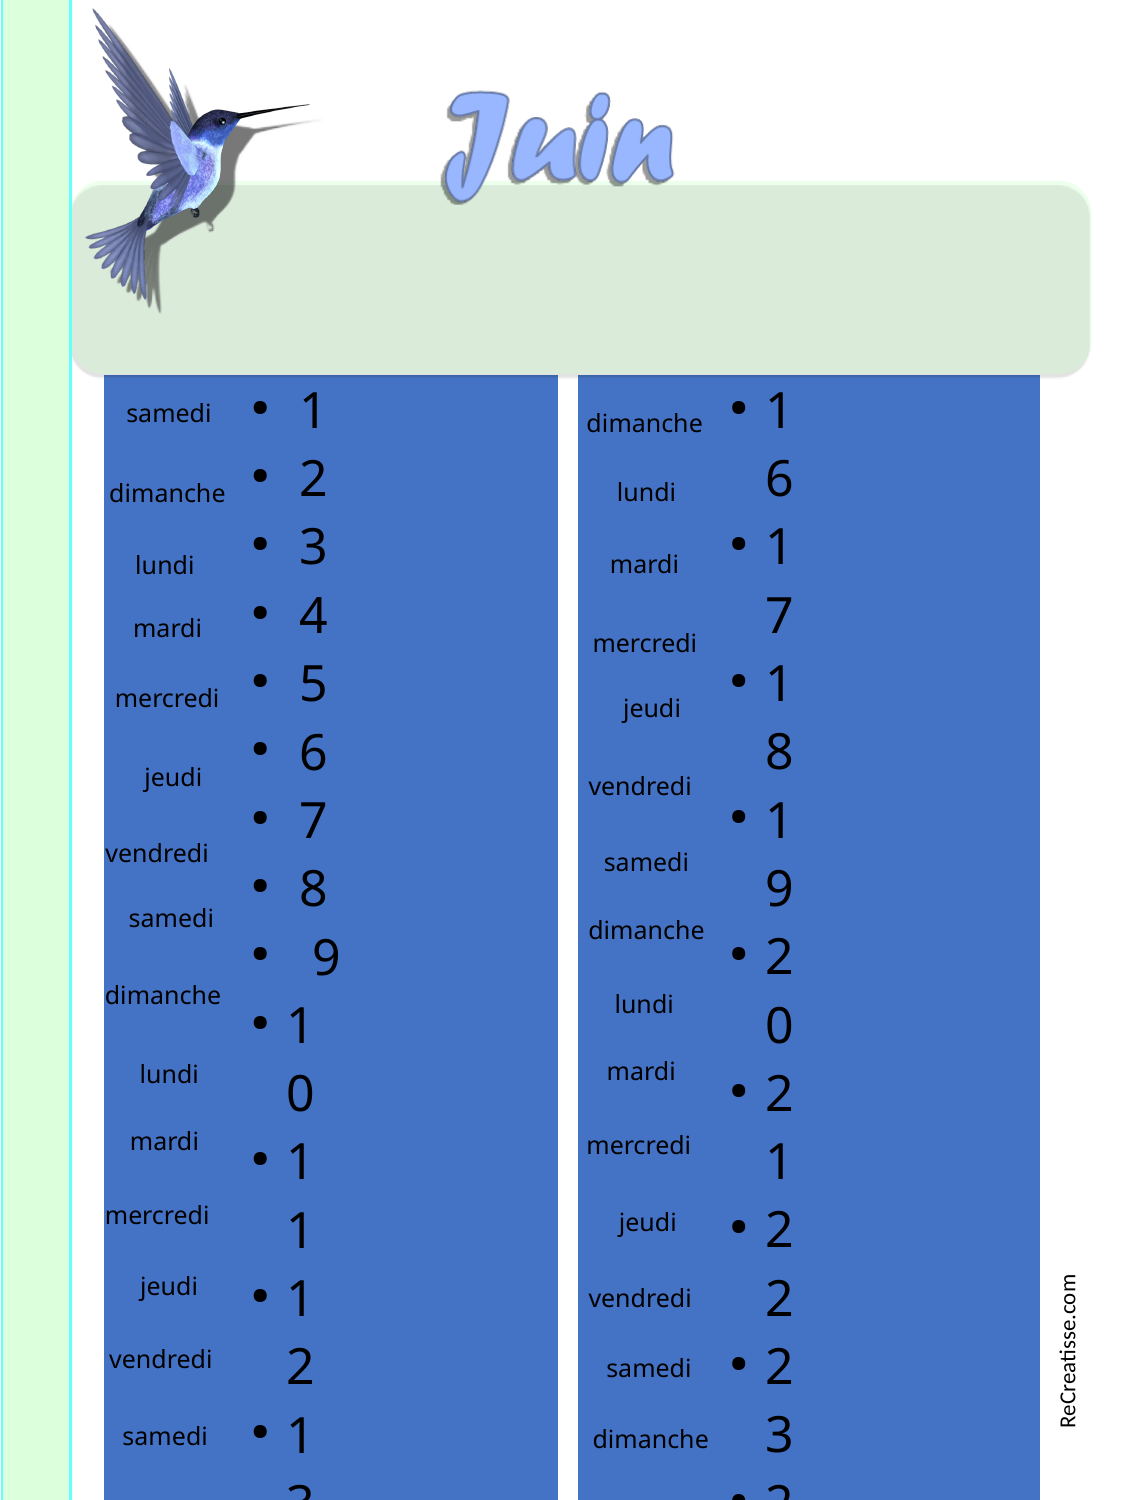

| | 1 | |
| --- | --- | --- |
| | 2 | |
| | 3 | |
| | 4 | |
| | 5 | |
| | 6 | |
| | 7 | |
| | 8 | |
| | 9 | |
| | 10 | |
| | 11 | |
| | 12 | |
| | 13 | |
| | 14 | |
| | 15 | |
| | 16 | |
| --- | --- | --- |
| | 17 | |
| | 18 | |
| | 19 | |
| | 20 | |
| | 21 | |
| | 22 | |
| | 23 | |
| | 24 | |
| | 25 | |
| | 26 | |
| | 27 | |
| | 28 | |
| | 29 | |
| | 30 | |
samedi
dimanche
lundi
dimanche
mardi
lundi
mardi
mercredi
mercredi
jeudi
jeudi
vendredi
vendredi
samedi
samedi
dimanche
dimanche
lundi
mardi
lundi
mardi
mercredi
mercredi
jeudi
jeudi
vendredi
ReCreatisse.com
vendredi
samedi
samedi
dimanche